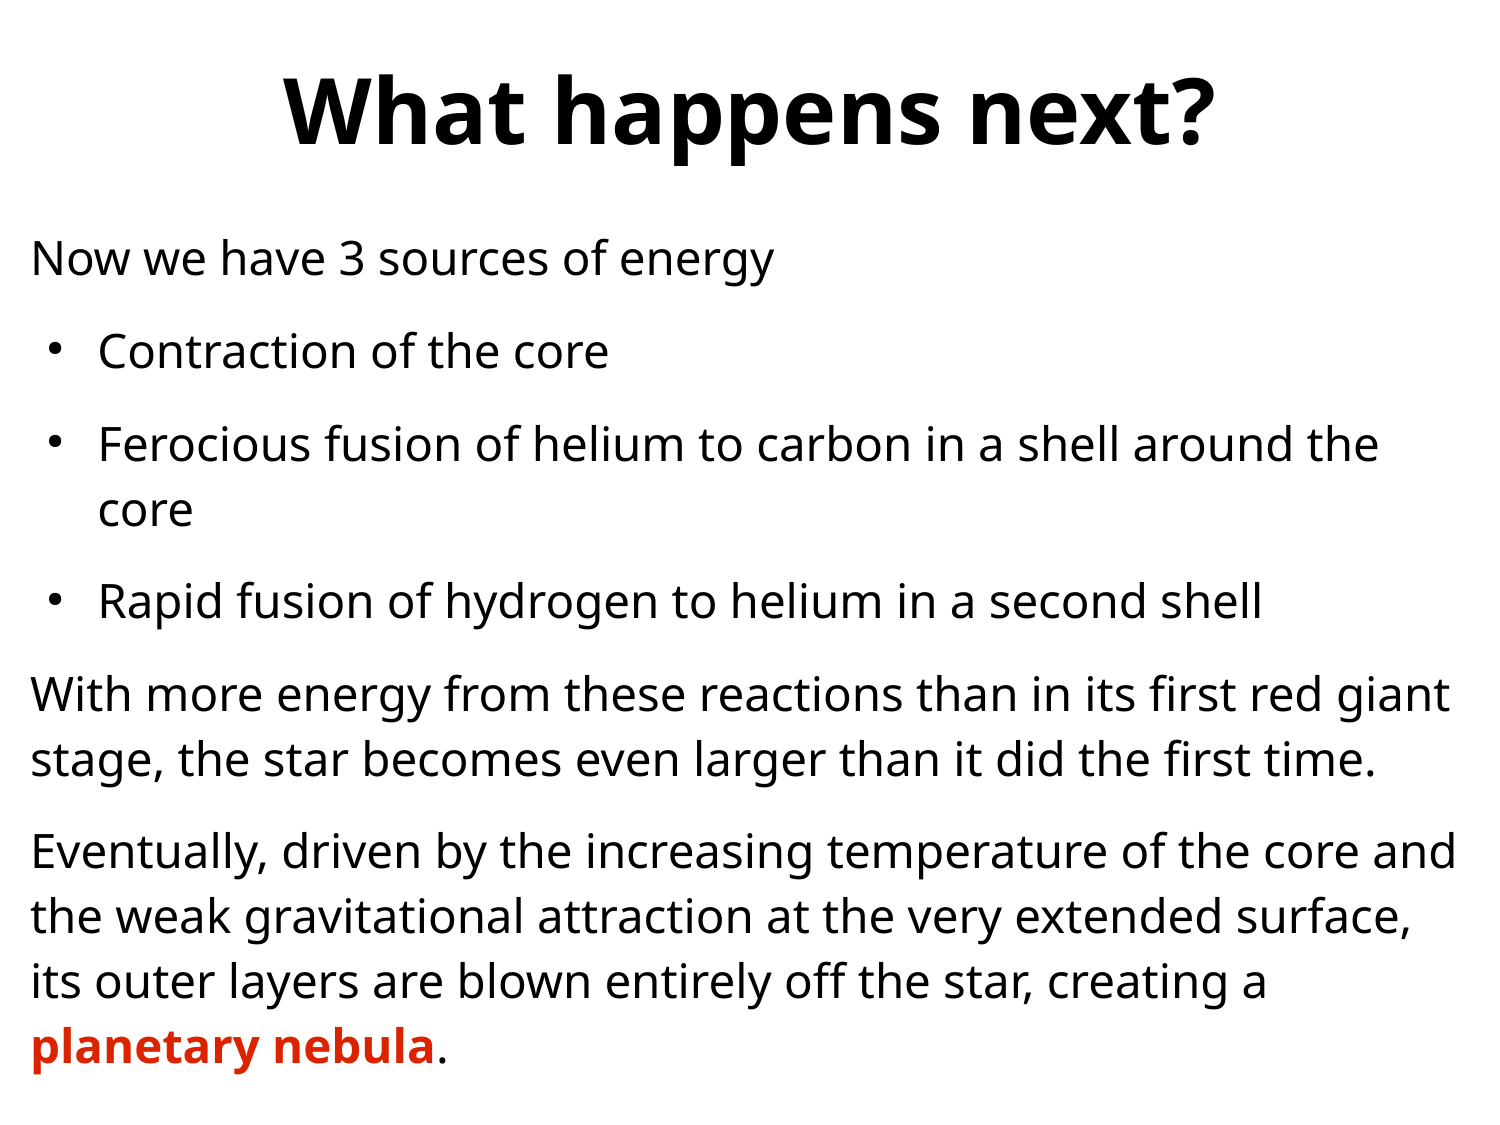

# What happens next?
Now we have 3 sources of energy
Contraction of the core
Ferocious fusion of helium to carbon in a shell around the core
Rapid fusion of hydrogen to helium in a second shell
With more energy from these reactions than in its first red giant stage, the star becomes even larger than it did the first time.
Eventually, driven by the increasing temperature of the core and the weak gravitational attraction at the very extended surface, its outer layers are blown entirely off the star, creating a planetary nebula.